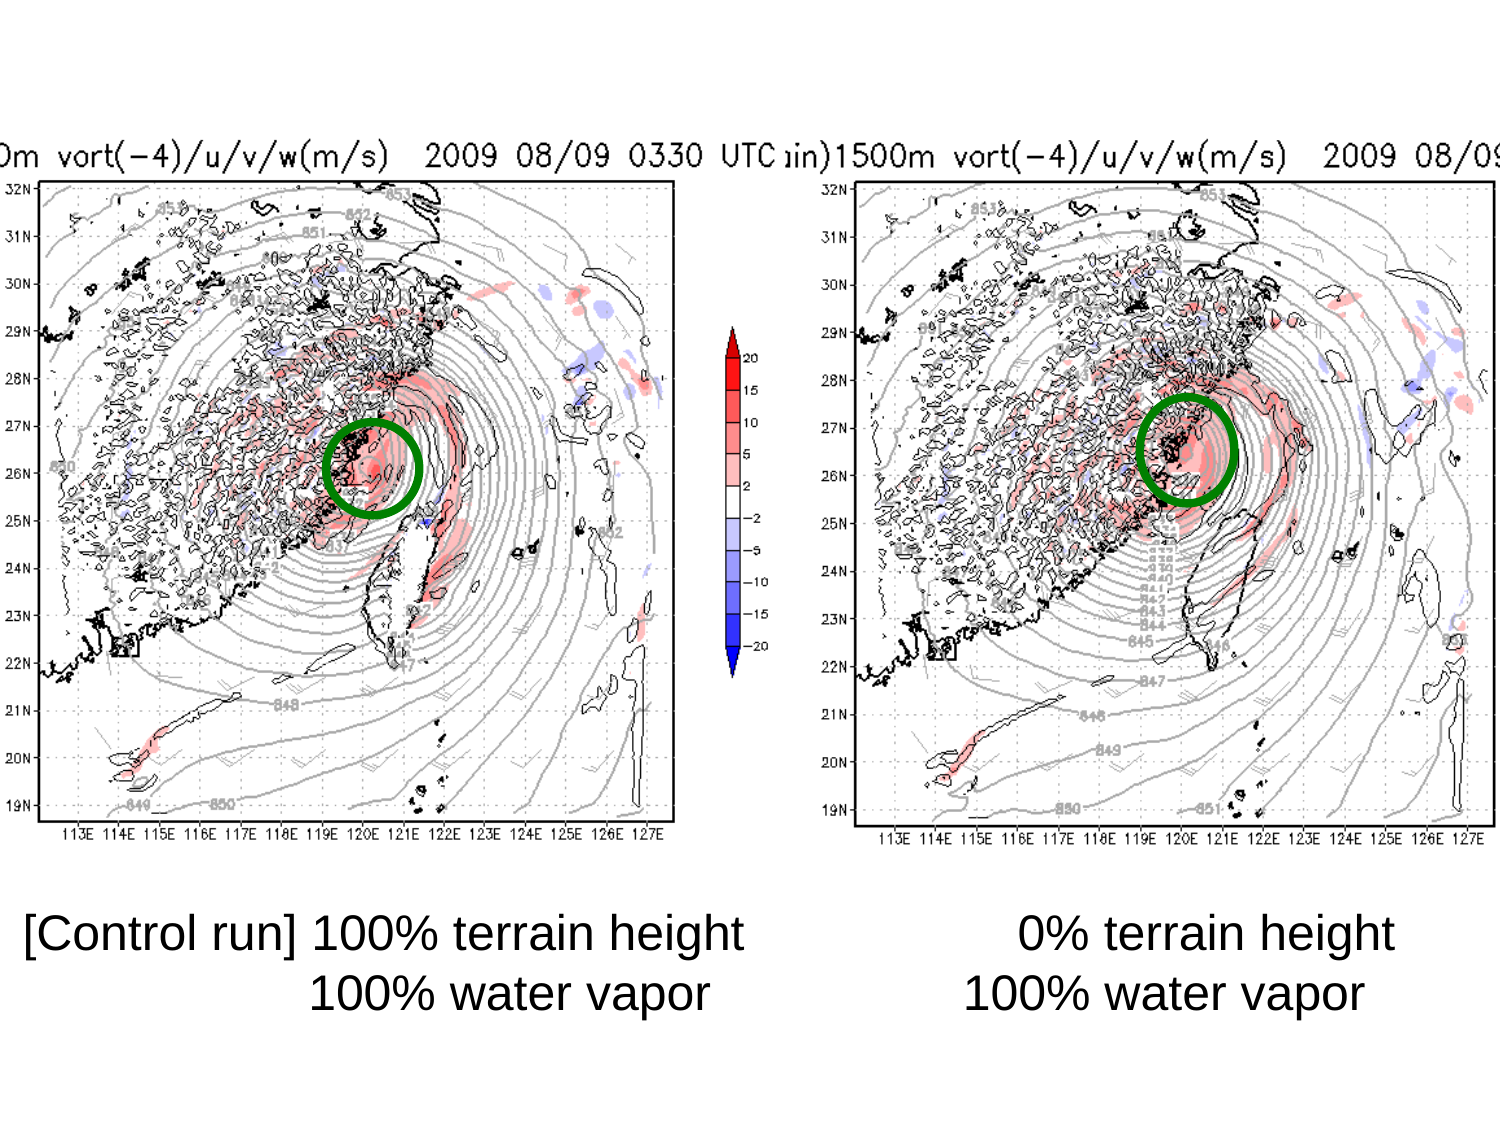

[Control run] 100% terrain height
 100% water vapor
 0% terrain height
 100% water vapor